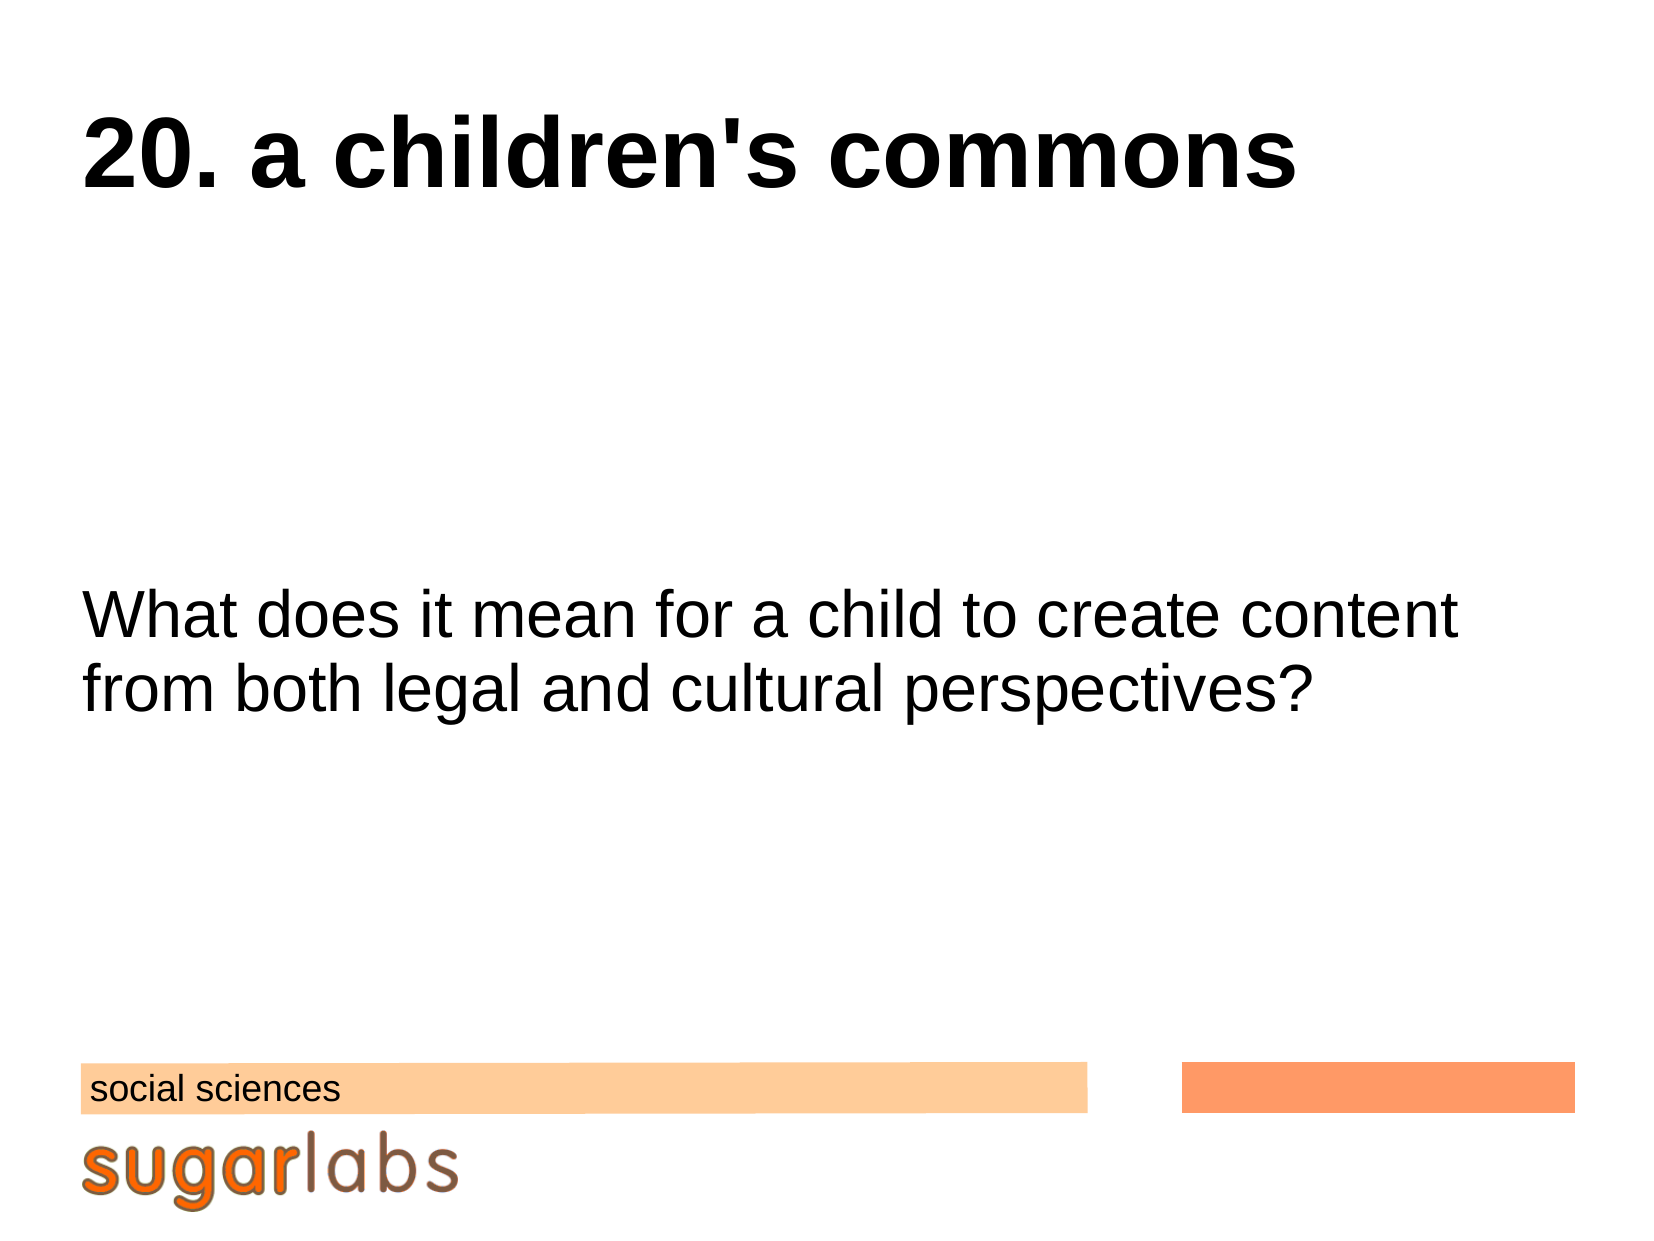

# 20. a children's commons
What does it mean for a child to create content from both legal and cultural perspectives?
social sciences